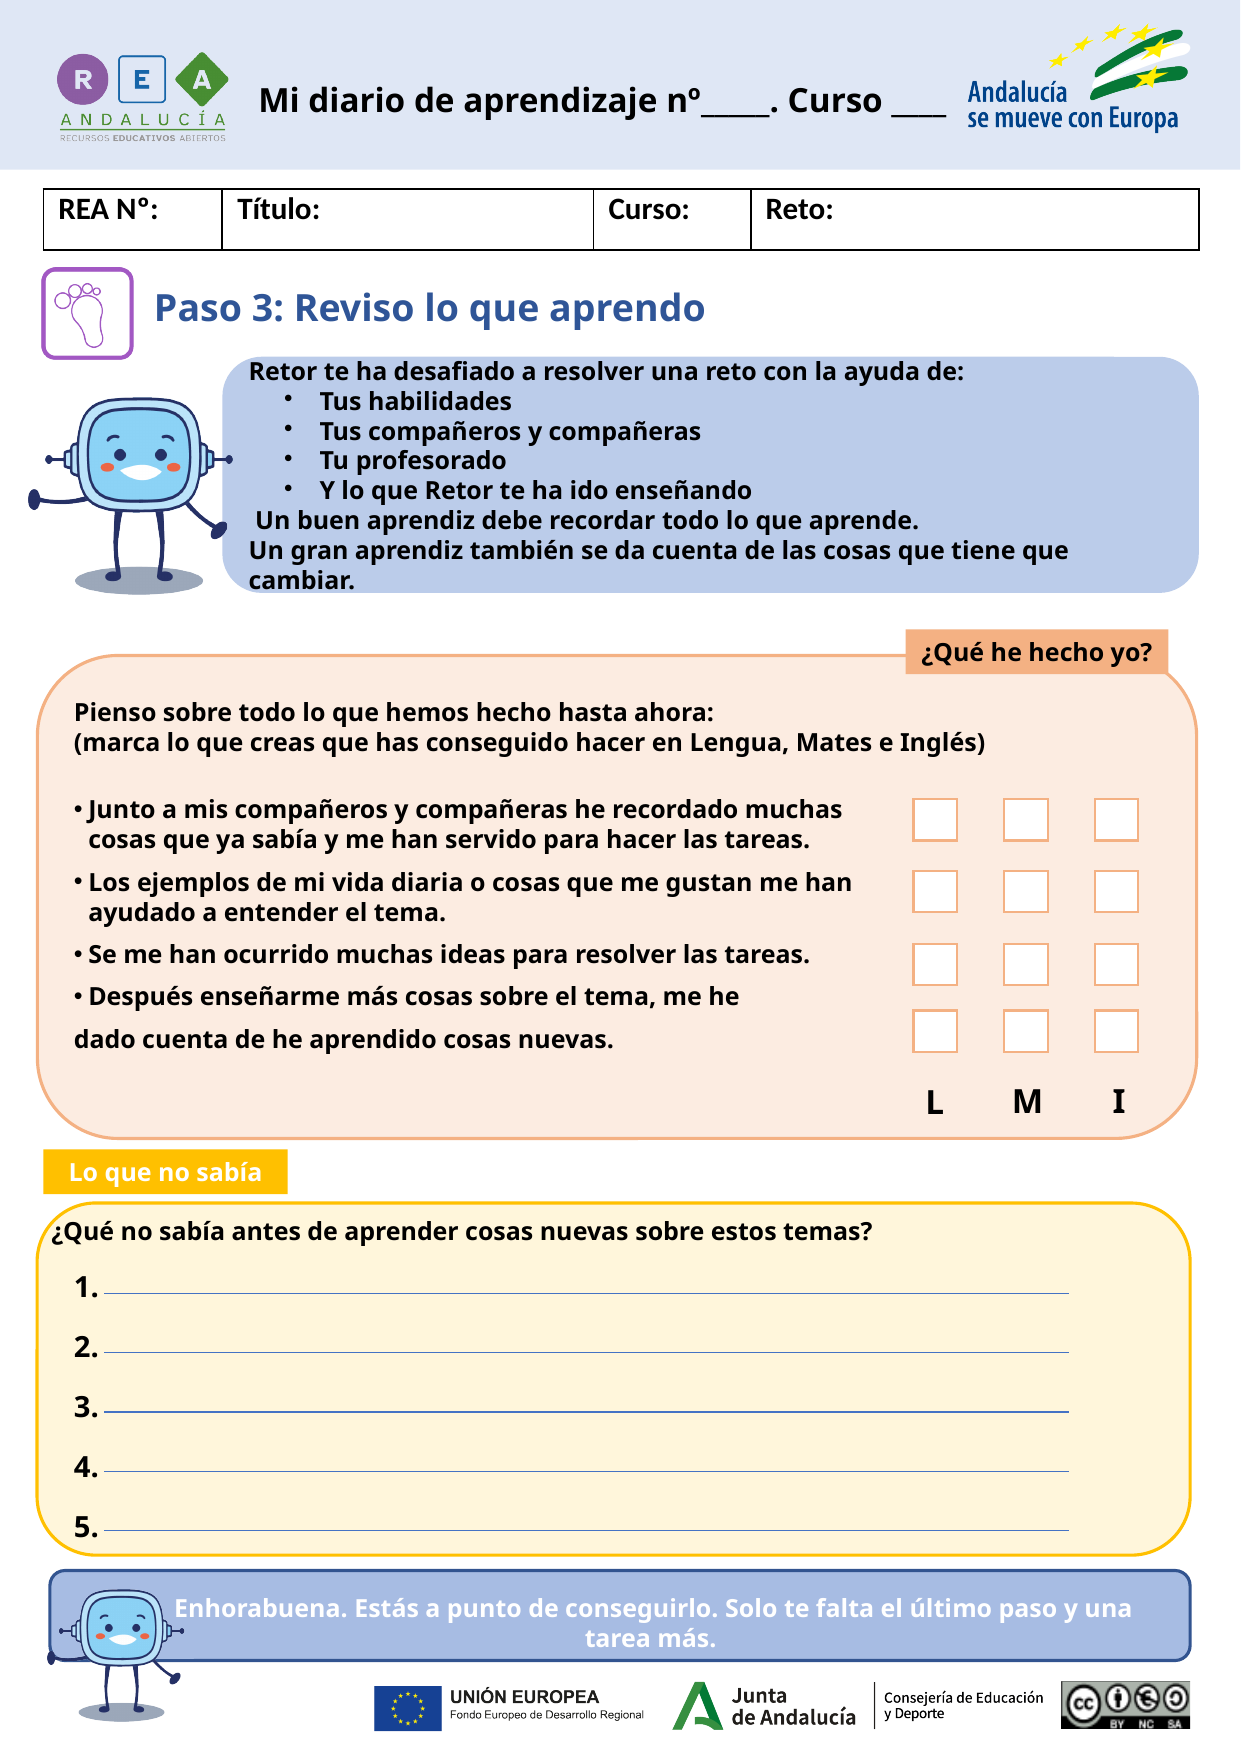

Mi diario de aprendizaje nº_____. Curso ____
| REA Nº: | Título: | Curso: | Reto: |
| --- | --- | --- | --- |
Paso 3: Reviso lo que aprendo
Retor te ha desafiado a resolver una reto con la ayuda de:
Tus habilidades
Tus compañeros y compañeras
Tu profesorado
Y lo que Retor te ha ido enseñando
 Un buen aprendiz debe recordar todo lo que aprende.
Un gran aprendiz también se da cuenta de las cosas que tiene que cambiar.
¿Qué he hecho yo?
Pienso sobre todo lo que hemos hecho hasta ahora:
(marca lo que creas que has conseguido hacer en Lengua, Mates e Inglés)
Junto a mis compañeros y compañeras he recordado muchas cosas que ya sabía y me han servido para hacer las tareas.
Los ejemplos de mi vida diaria o cosas que me gustan me han ayudado a entender el tema.
Se me han ocurrido muchas ideas para resolver las tareas.
Después enseñarme más cosas sobre el tema, me he
dado cuenta de he aprendido cosas nuevas.
M
I
L
Lo que no sabía
¿Qué no sabía antes de aprender cosas nuevas sobre estos temas?
1.
2.
3.
4.
5.
Enhorabuena. Estás a punto de conseguirlo. Solo te falta el último paso y una tarea más.